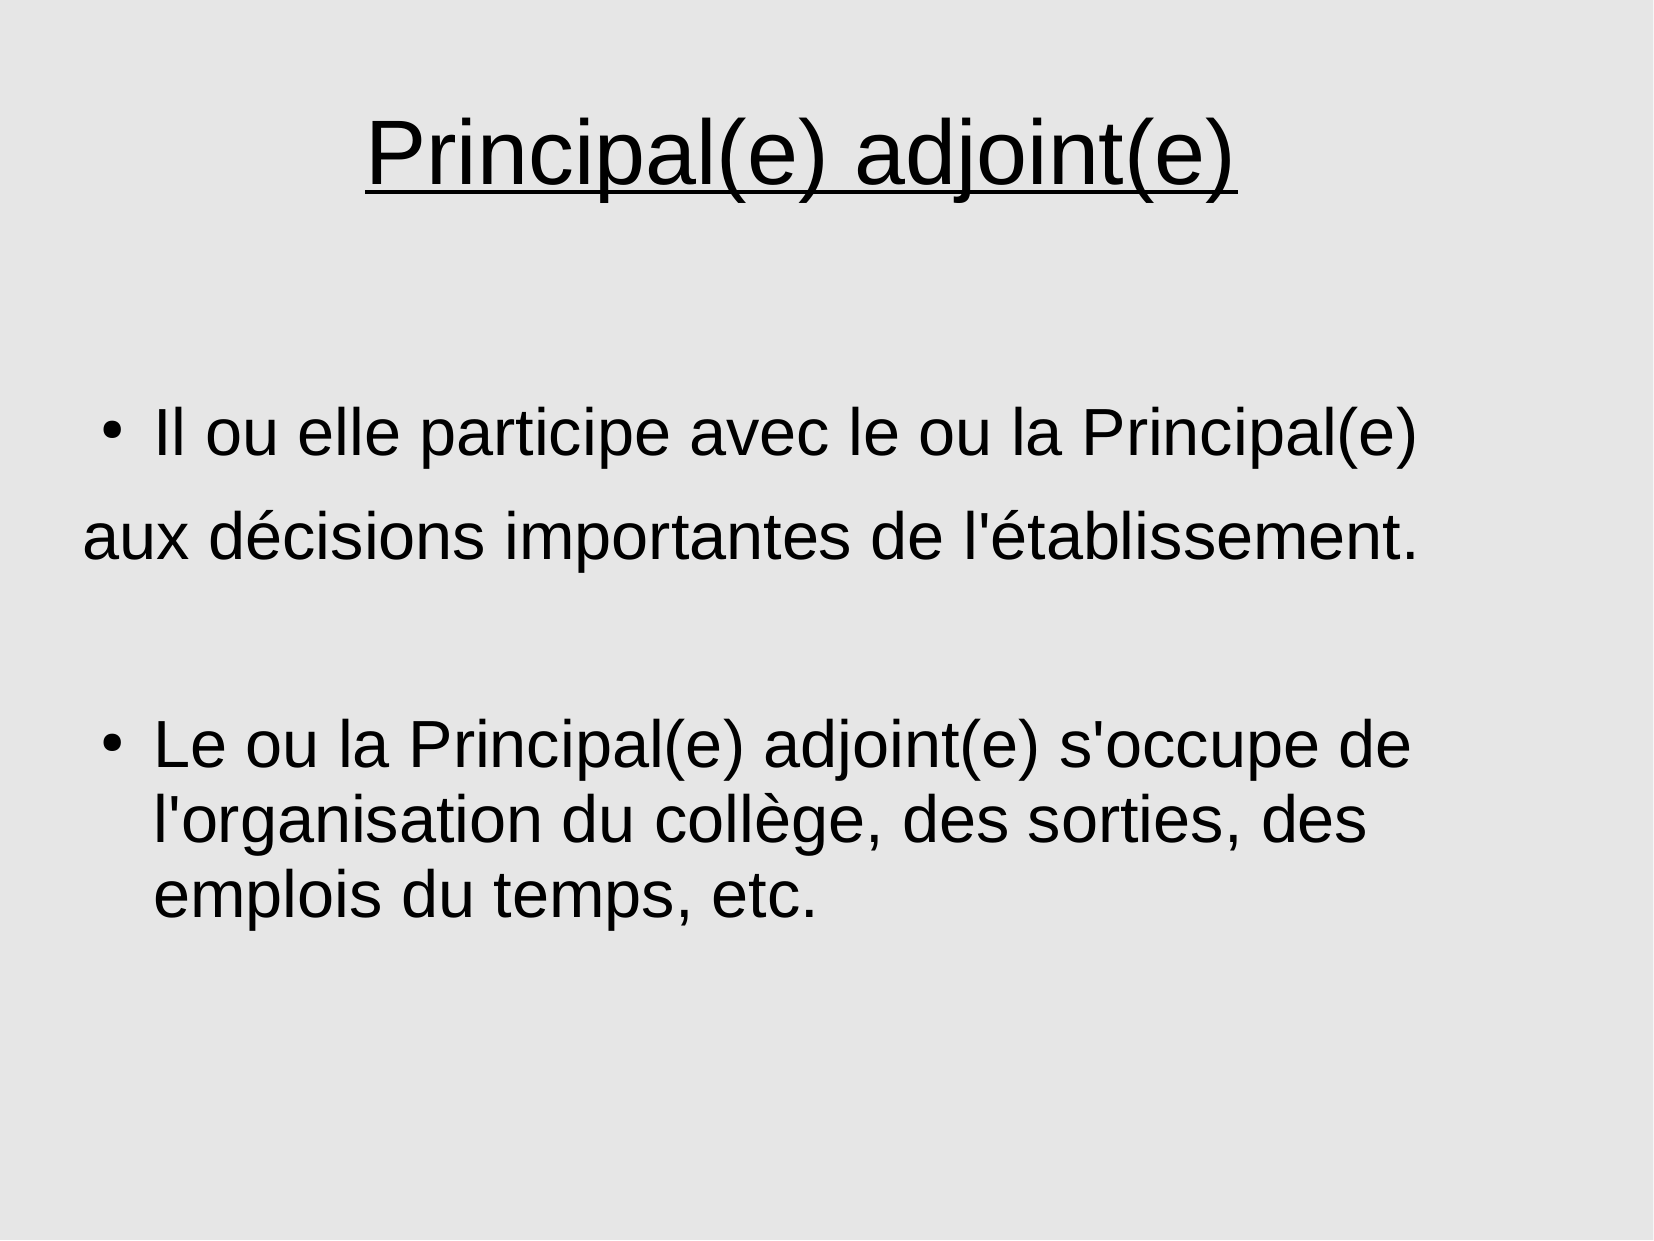

# Principal(e) adjoint(e)
Il ou elle participe avec le ou la Principal(e)
aux décisions importantes de l'établissement.
Le ou la Principal(e) adjoint(e) s'occupe de l'organisation du collège, des sorties, des emplois du temps, etc.